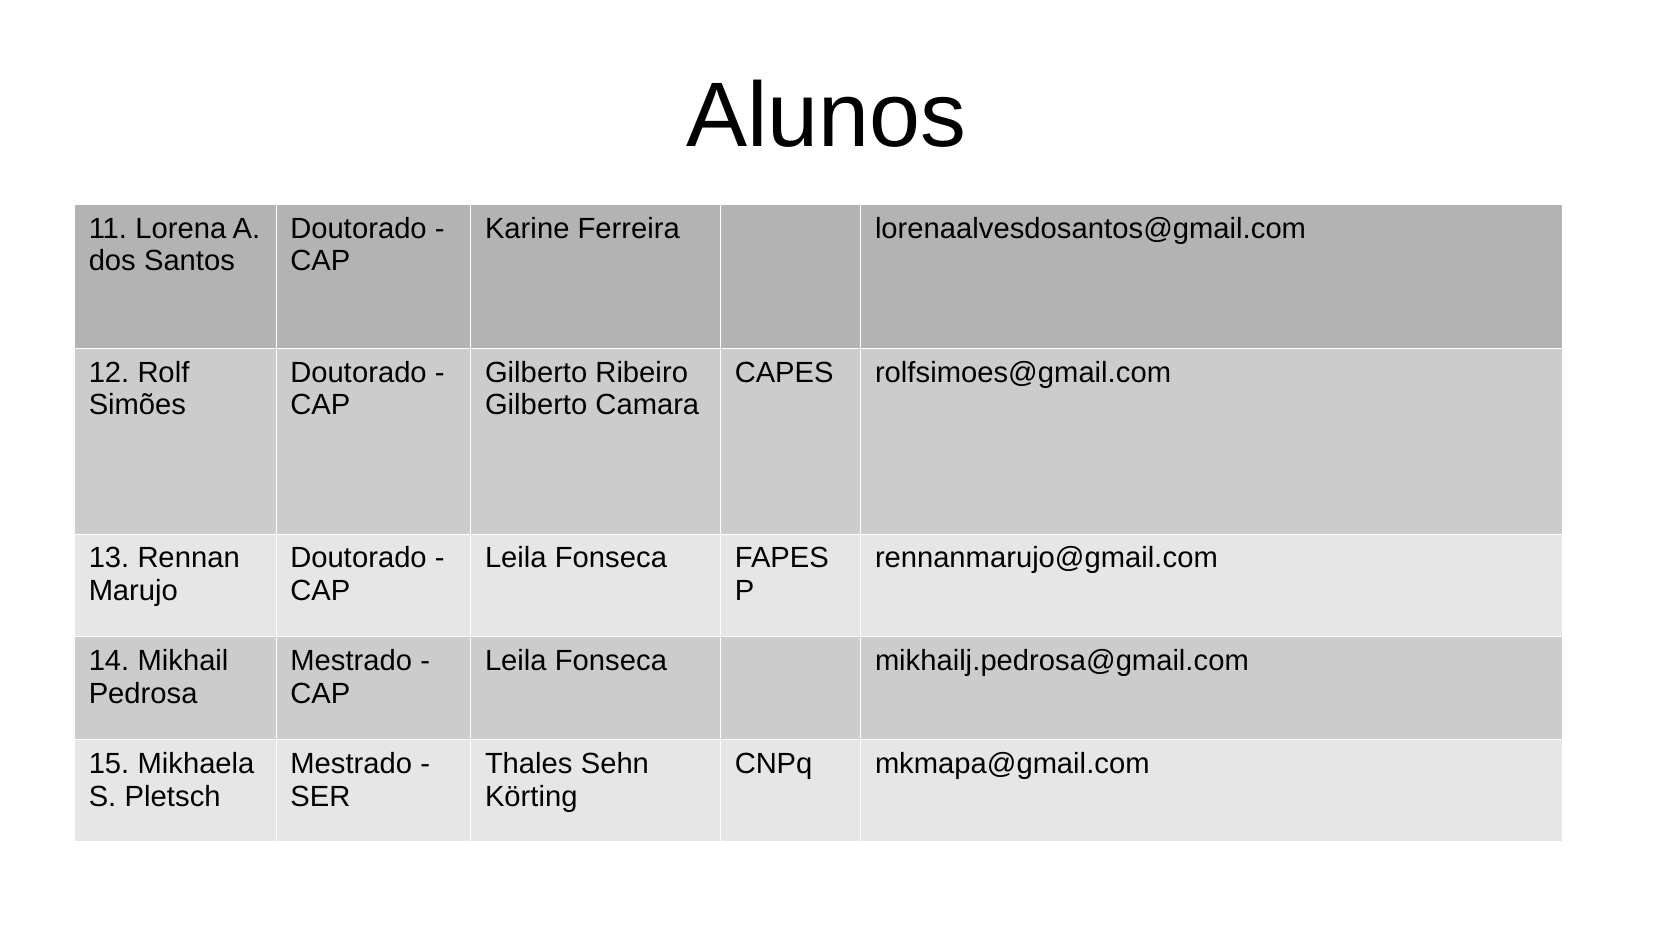

# Alunos
| 11. Lorena A. dos Santos | Doutorado - CAP | Karine Ferreira | | lorenaalvesdosantos@gmail.com |
| --- | --- | --- | --- | --- |
| 12. Rolf Simões | Doutorado - CAP | Gilberto Ribeiro Gilberto Camara | CAPES | rolfsimoes@gmail.com |
| 13. Rennan Marujo | Doutorado - CAP | Leila Fonseca | FAPESP | rennanmarujo@gmail.com |
| 14. Mikhail Pedrosa | Mestrado - CAP | Leila Fonseca | | mikhailj.pedrosa@gmail.com |
| 15. Mikhaela S. Pletsch | Mestrado - SER | Thales Sehn Körting | CNPq | mkmapa@gmail.com |